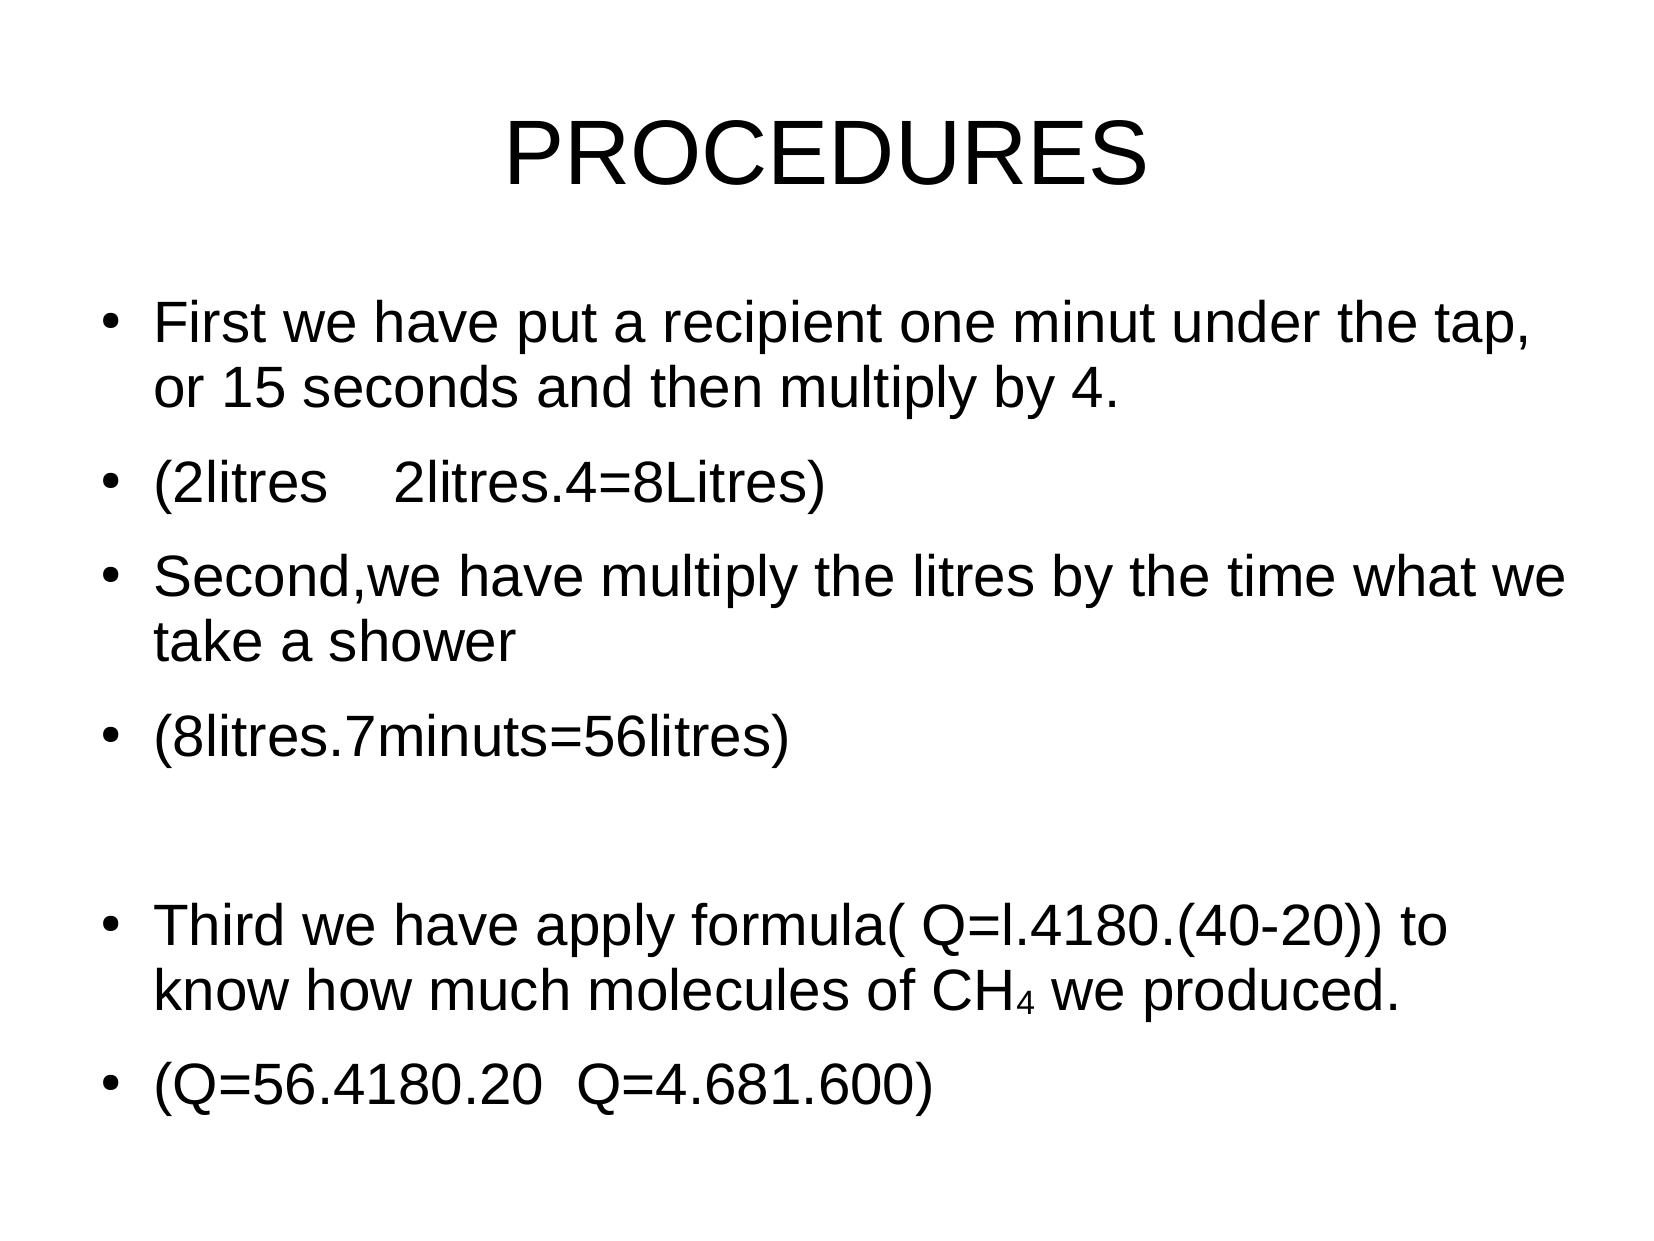

# PROCEDURES
First we have put a recipient one minut under the tap, or 15 seconds and then multiply by 4.
(2litres 2litres.4=8Litres)
Second,we have multiply the litres by the time what we take a shower
(8litres.7minuts=56litres)
Third we have apply formula( Q=l.4180.(40-20)) to know how much molecules of CH4 we produced.
(Q=56.4180.20 Q=4.681.600)